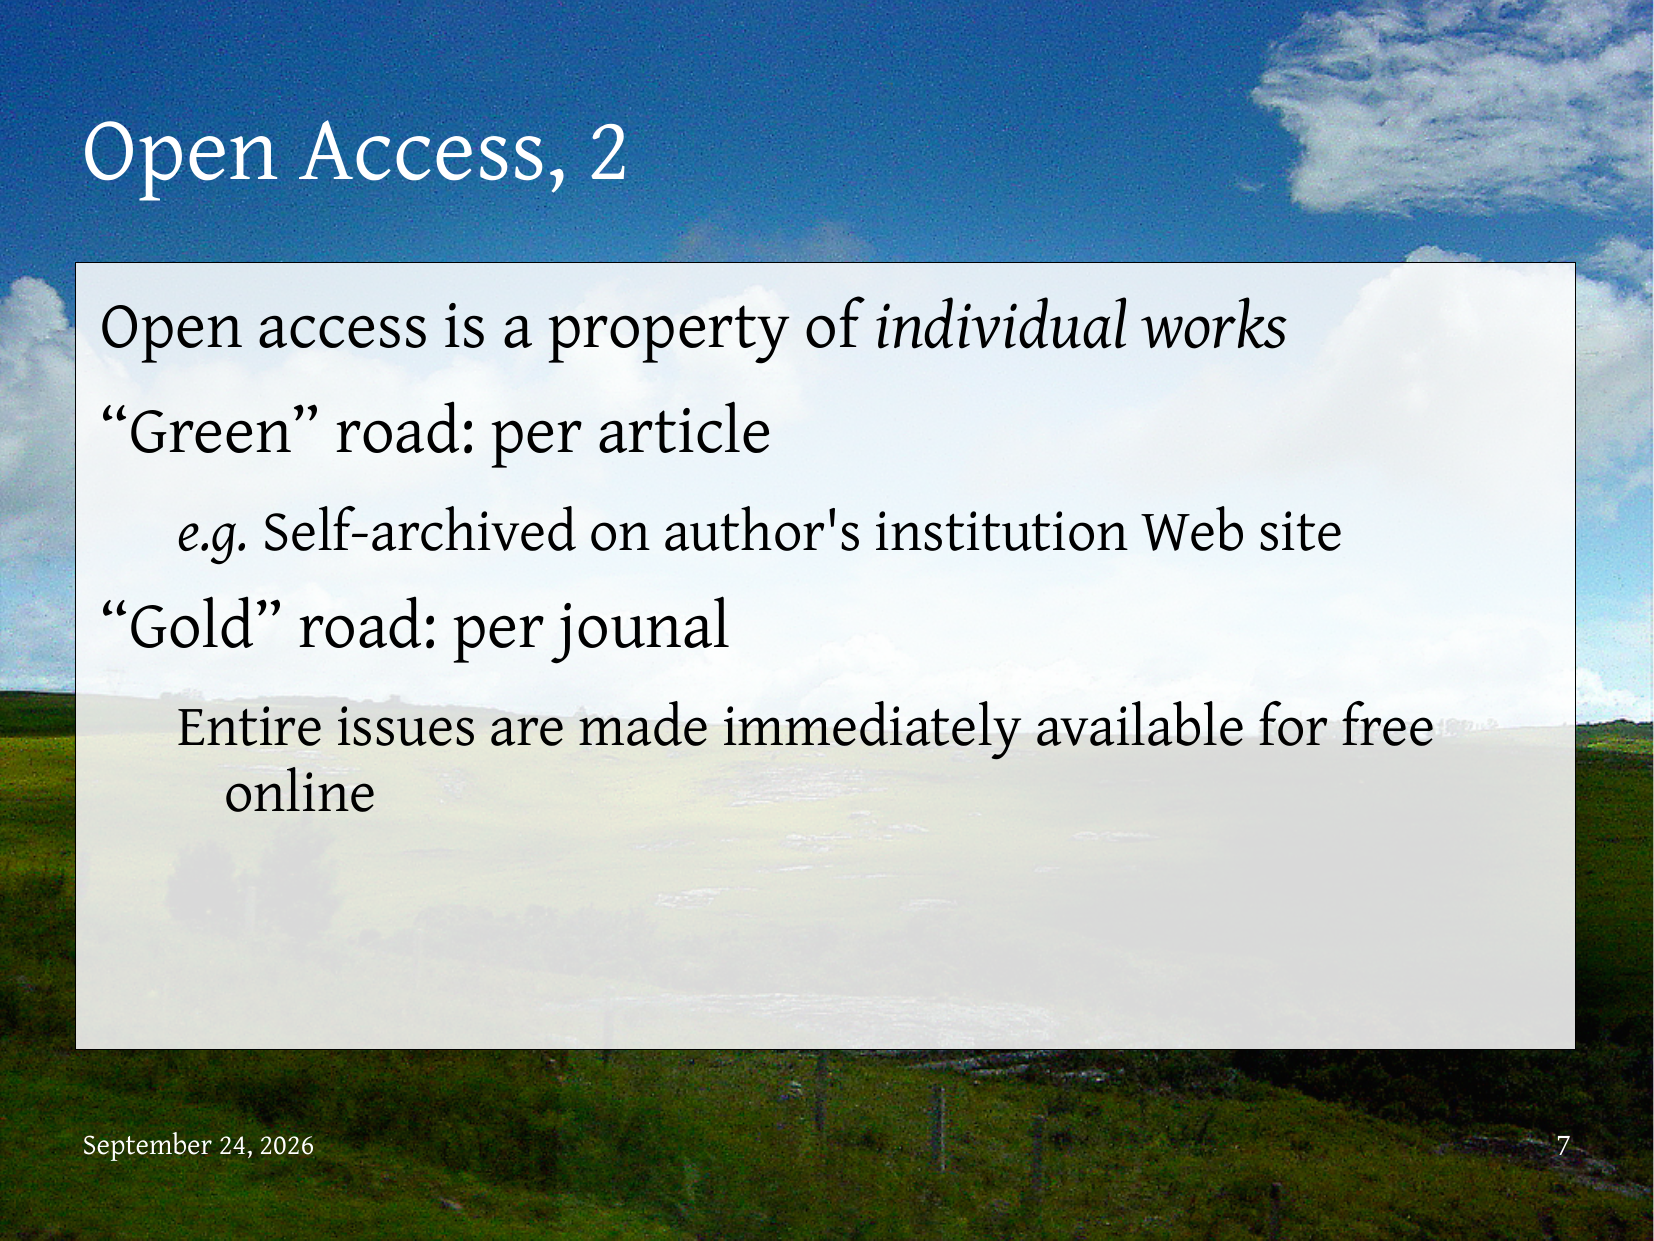

# Open Access, 2
Open access is a property of individual works
“Green” road: per article
e.g. Self-archived on author's institution Web site
“Gold” road: per jounal
Entire issues are made immediately available for free online
7